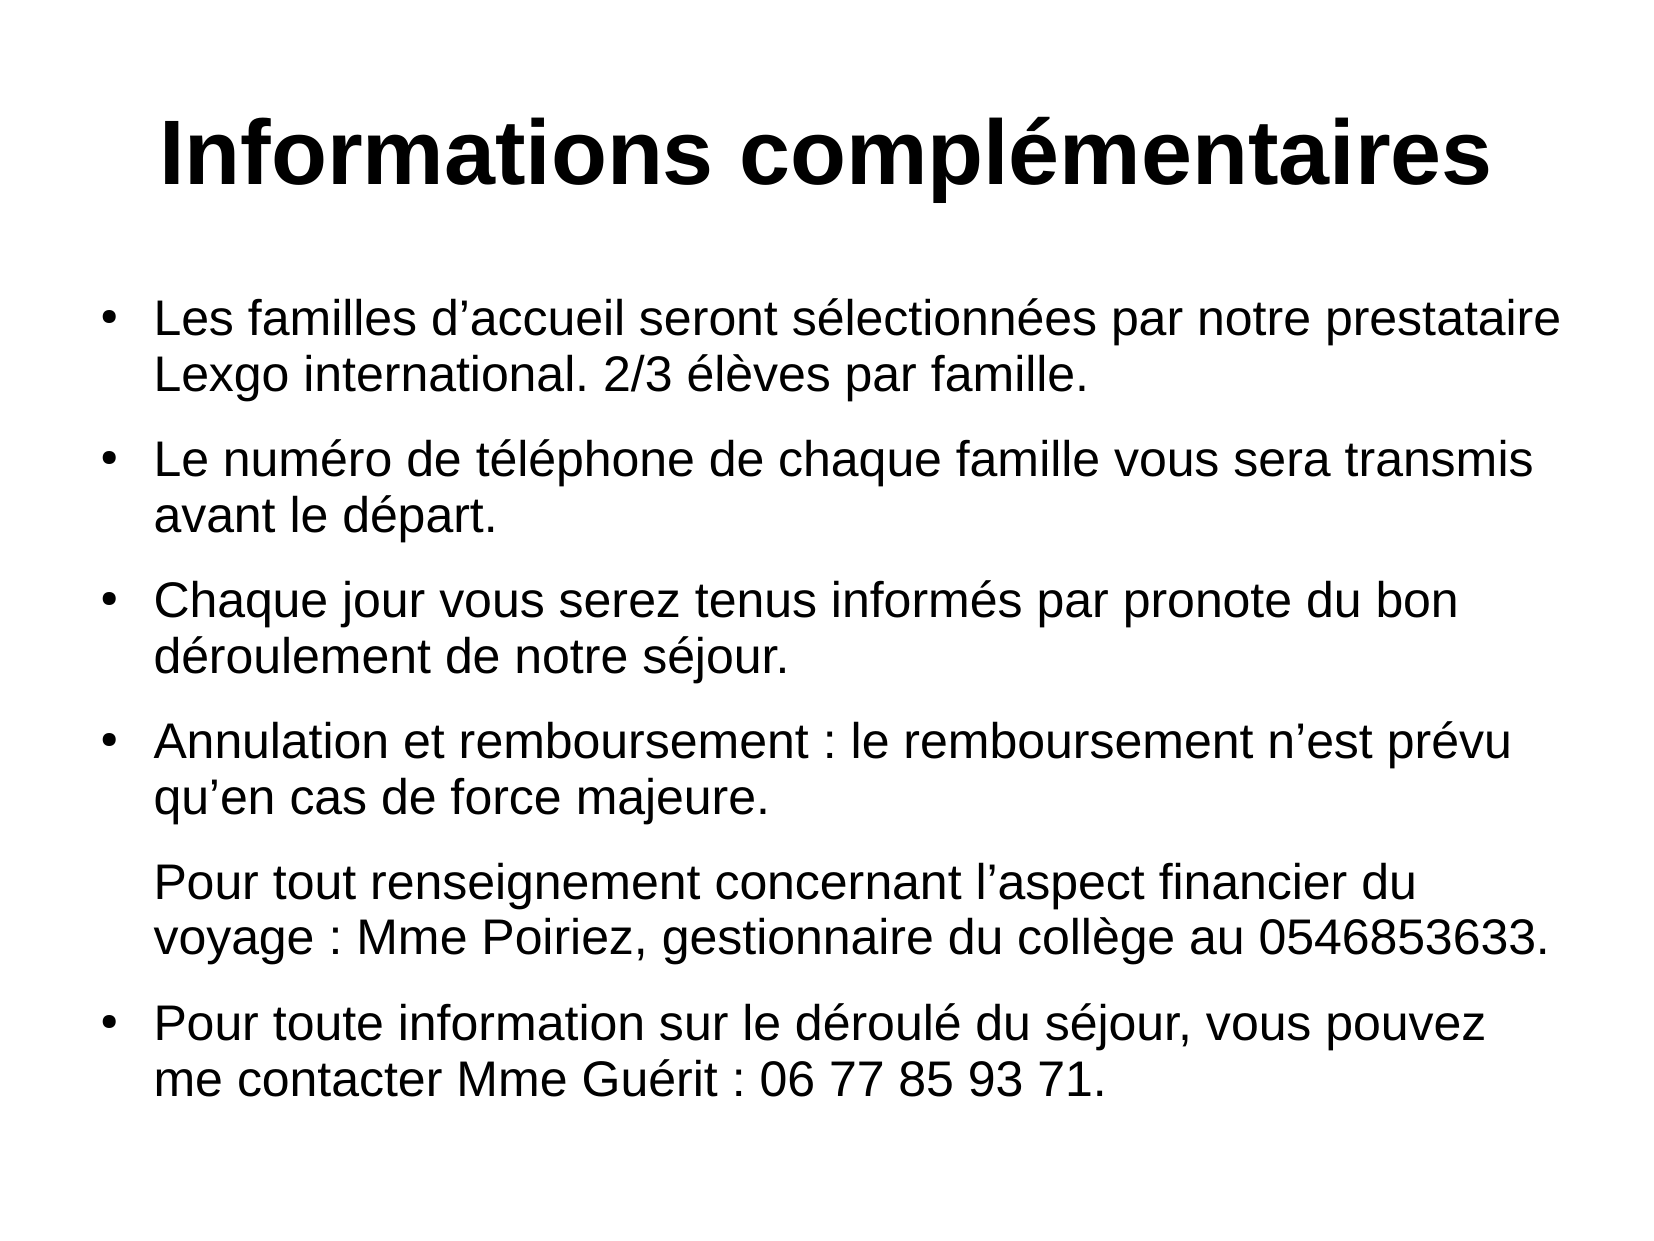

# Informations complémentaires
Les familles d’accueil seront sélectionnées par notre prestataire Lexgo international. 2/3 élèves par famille.
Le numéro de téléphone de chaque famille vous sera transmis avant le départ.
Chaque jour vous serez tenus informés par pronote du bon déroulement de notre séjour.
Annulation et remboursement : le remboursement n’est prévu qu’en cas de force majeure.
Pour tout renseignement concernant l’aspect financier du voyage : Mme Poiriez, gestionnaire du collège au 0546853633.
Pour toute information sur le déroulé du séjour, vous pouvez me contacter Mme Guérit : 06 77 85 93 71.